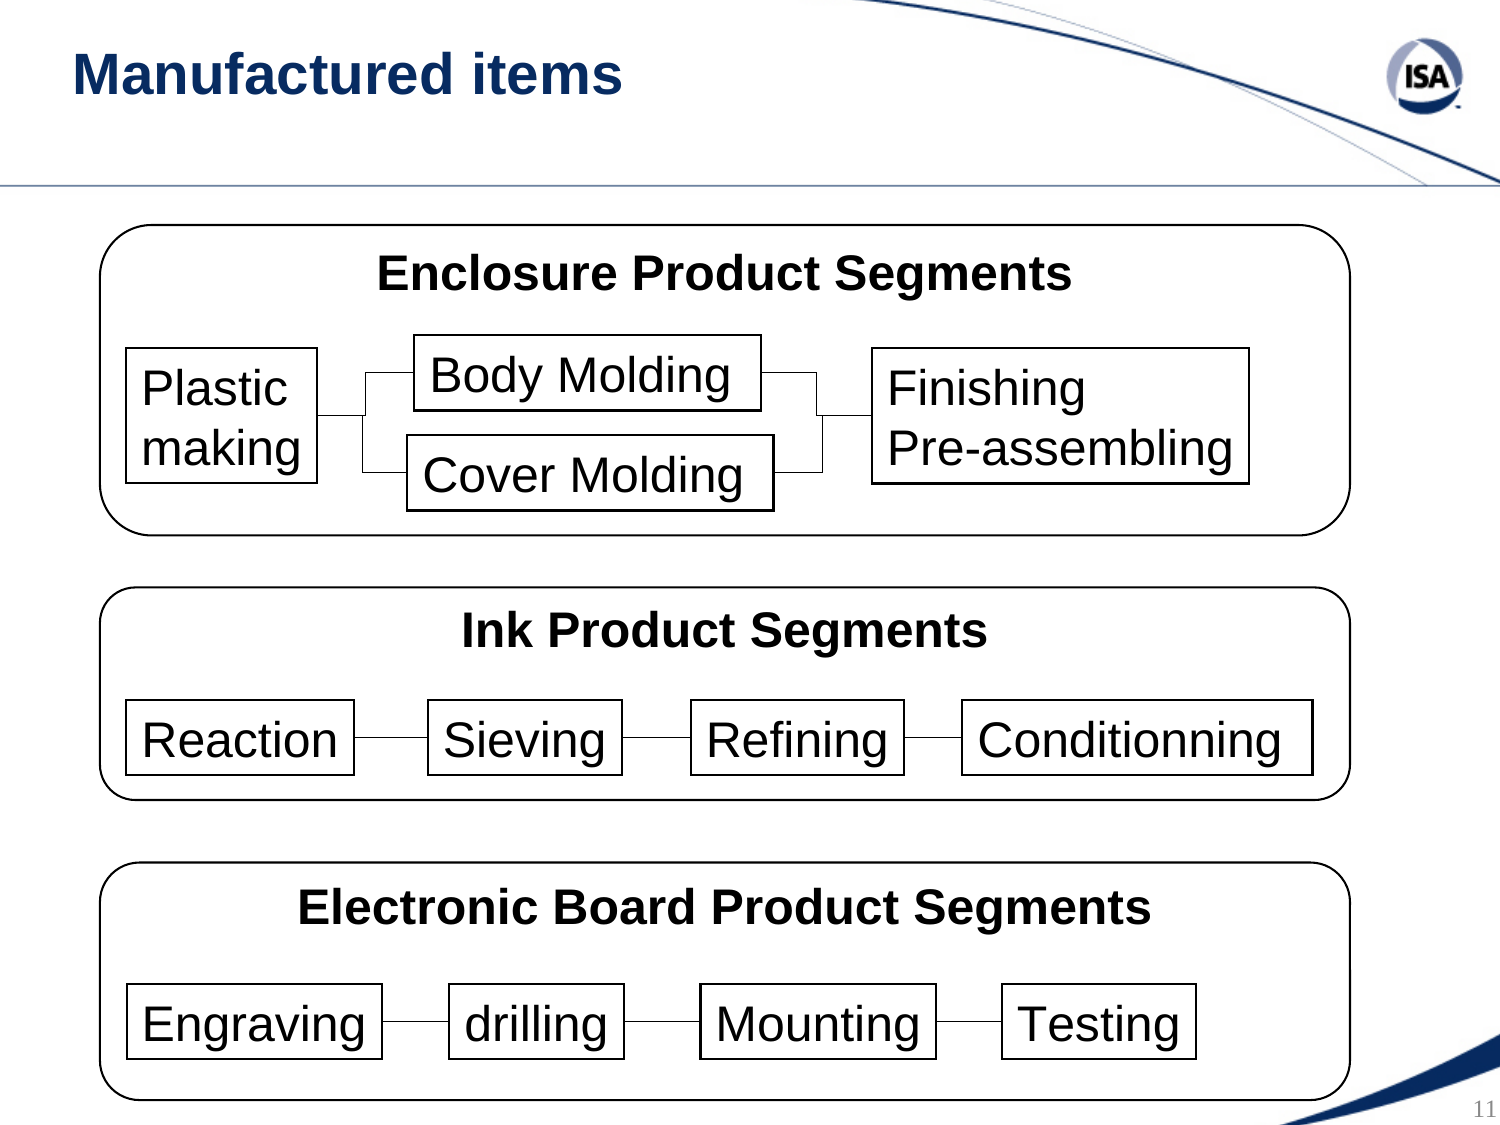

# Manufactured items
Enclosure Product Segments
Body Molding
Plastic
making
Finishing
Pre-assembling
Cover Molding
Ink Product Segments
Reaction
Sieving
Refining
Conditionning
Electronic Board Product Segments
Engraving
drilling
Mounting
Testing